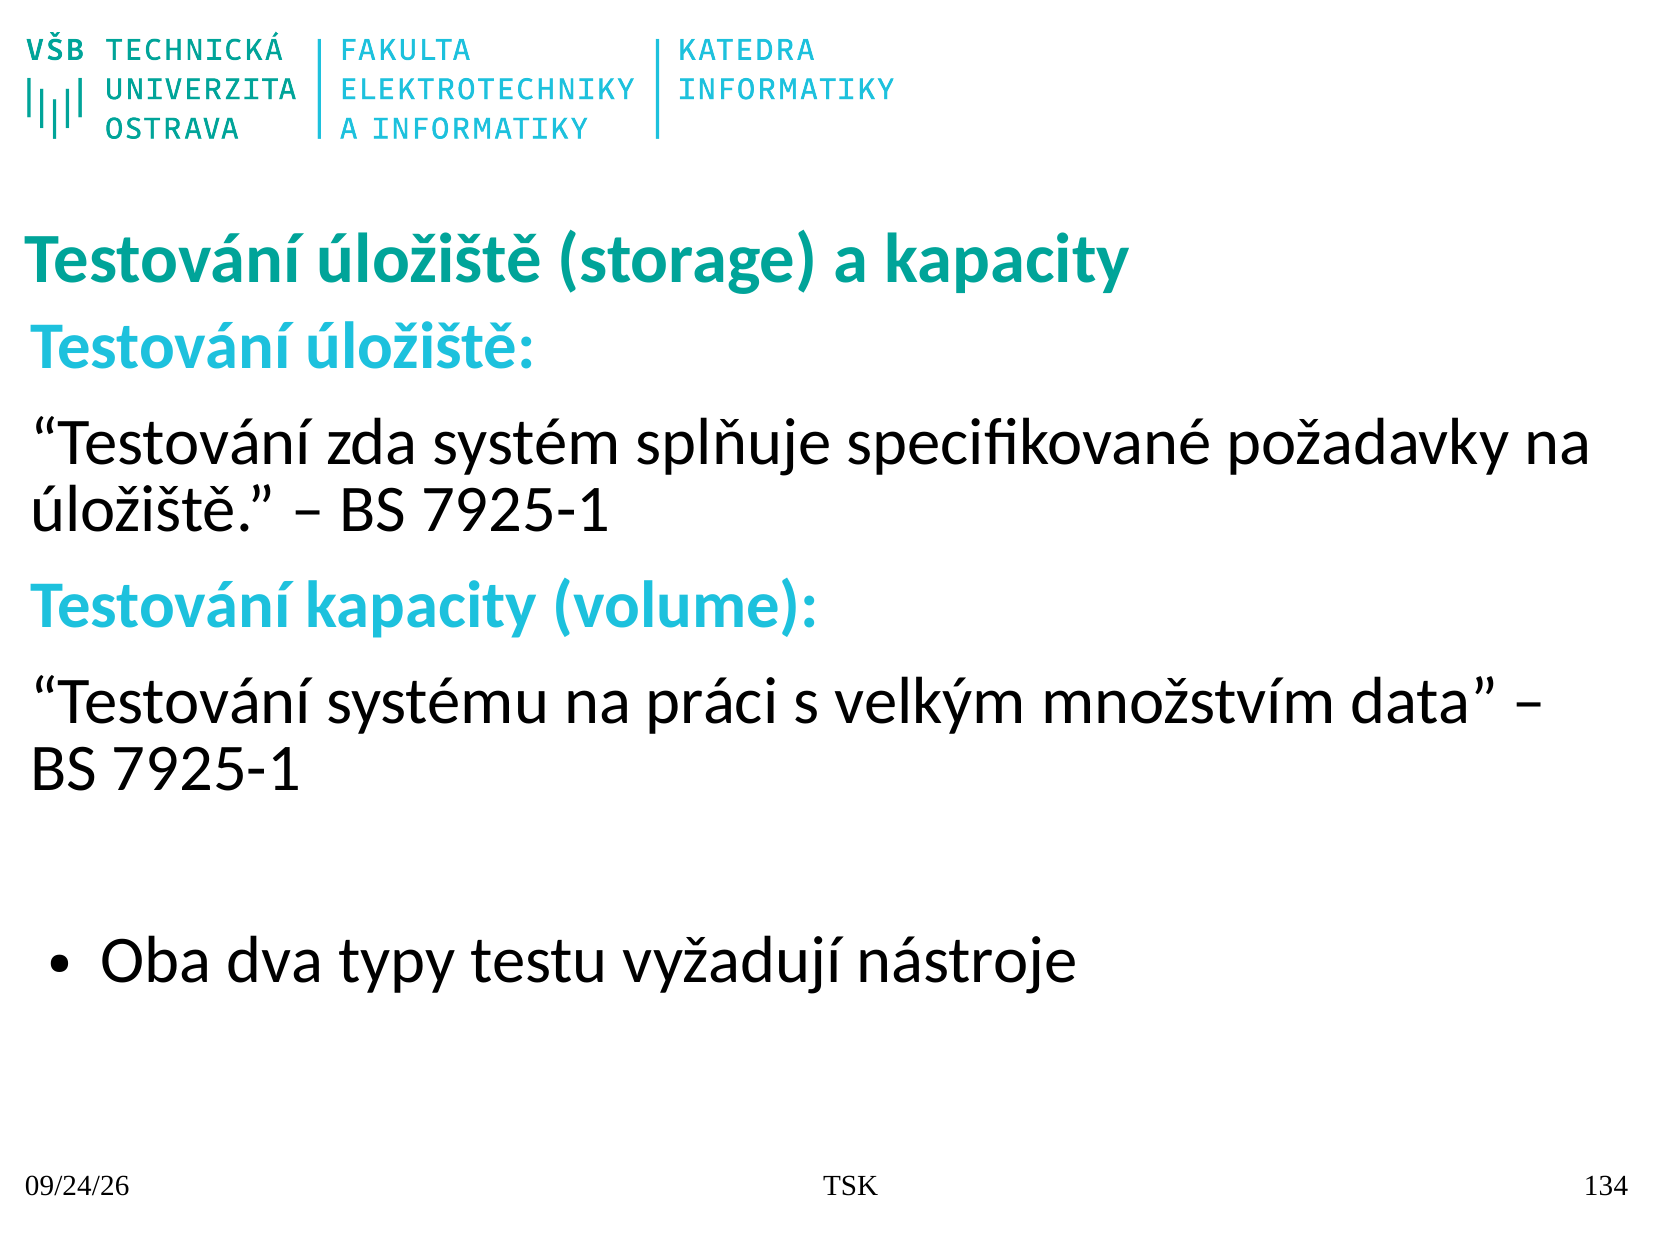

# Testování úložiště (storage) a kapacity
Testování úložiště:
“Testování zda systém splňuje specifikované požadavky na úložiště.” – BS 7925-1
Testování kapacity (volume):
“Testování systému na práci s velkým množstvím data” – BS 7925-1
Oba dva typy testu vyžadují nástroje
TSK
134